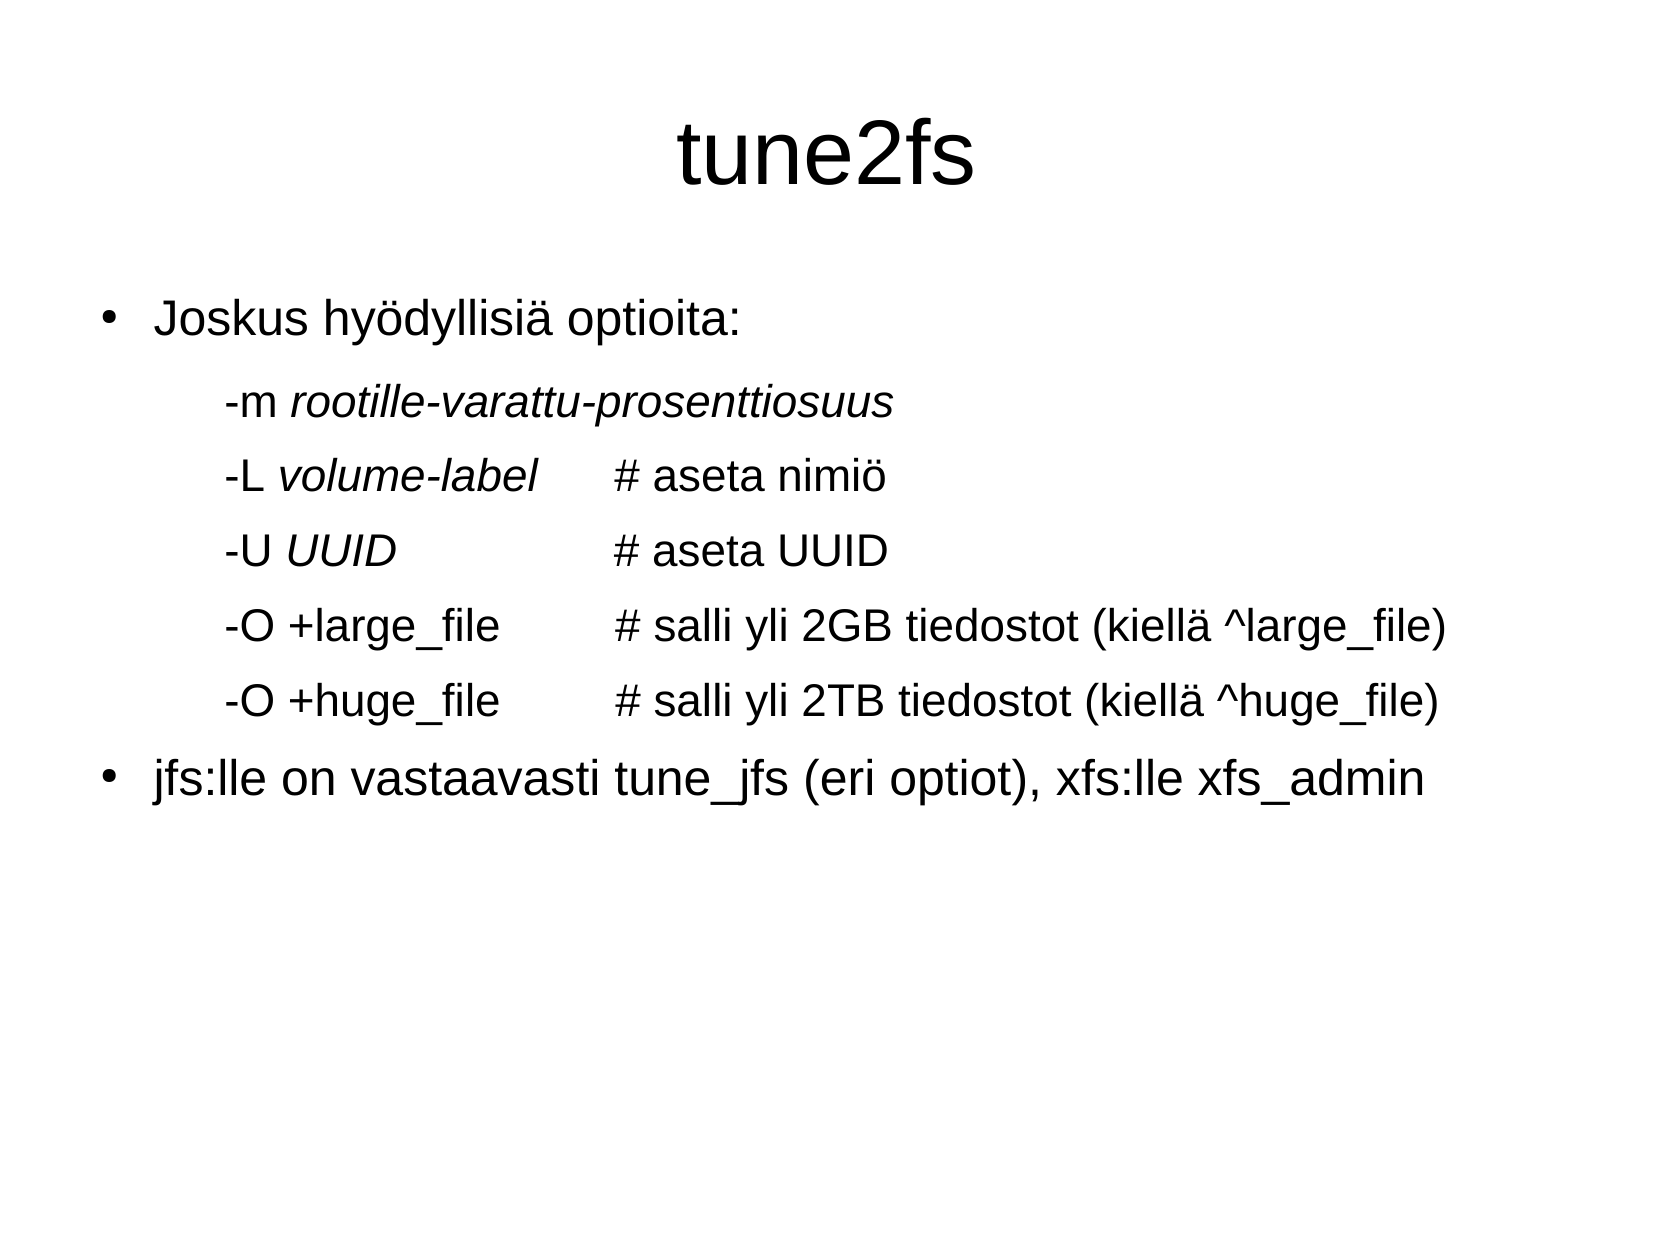

# tune2fs
Joskus hyödyllisiä optioita:
-m rootille-varattu-prosenttiosuus
-L volume-label # aseta nimiö
-U UUID # aseta UUID
-O +large_file # salli yli 2GB tiedostot (kiellä ^large_file)
-O +huge_file # salli yli 2TB tiedostot (kiellä ^huge_file)
jfs:lle on vastaavasti tune_jfs (eri optiot), xfs:lle xfs_admin